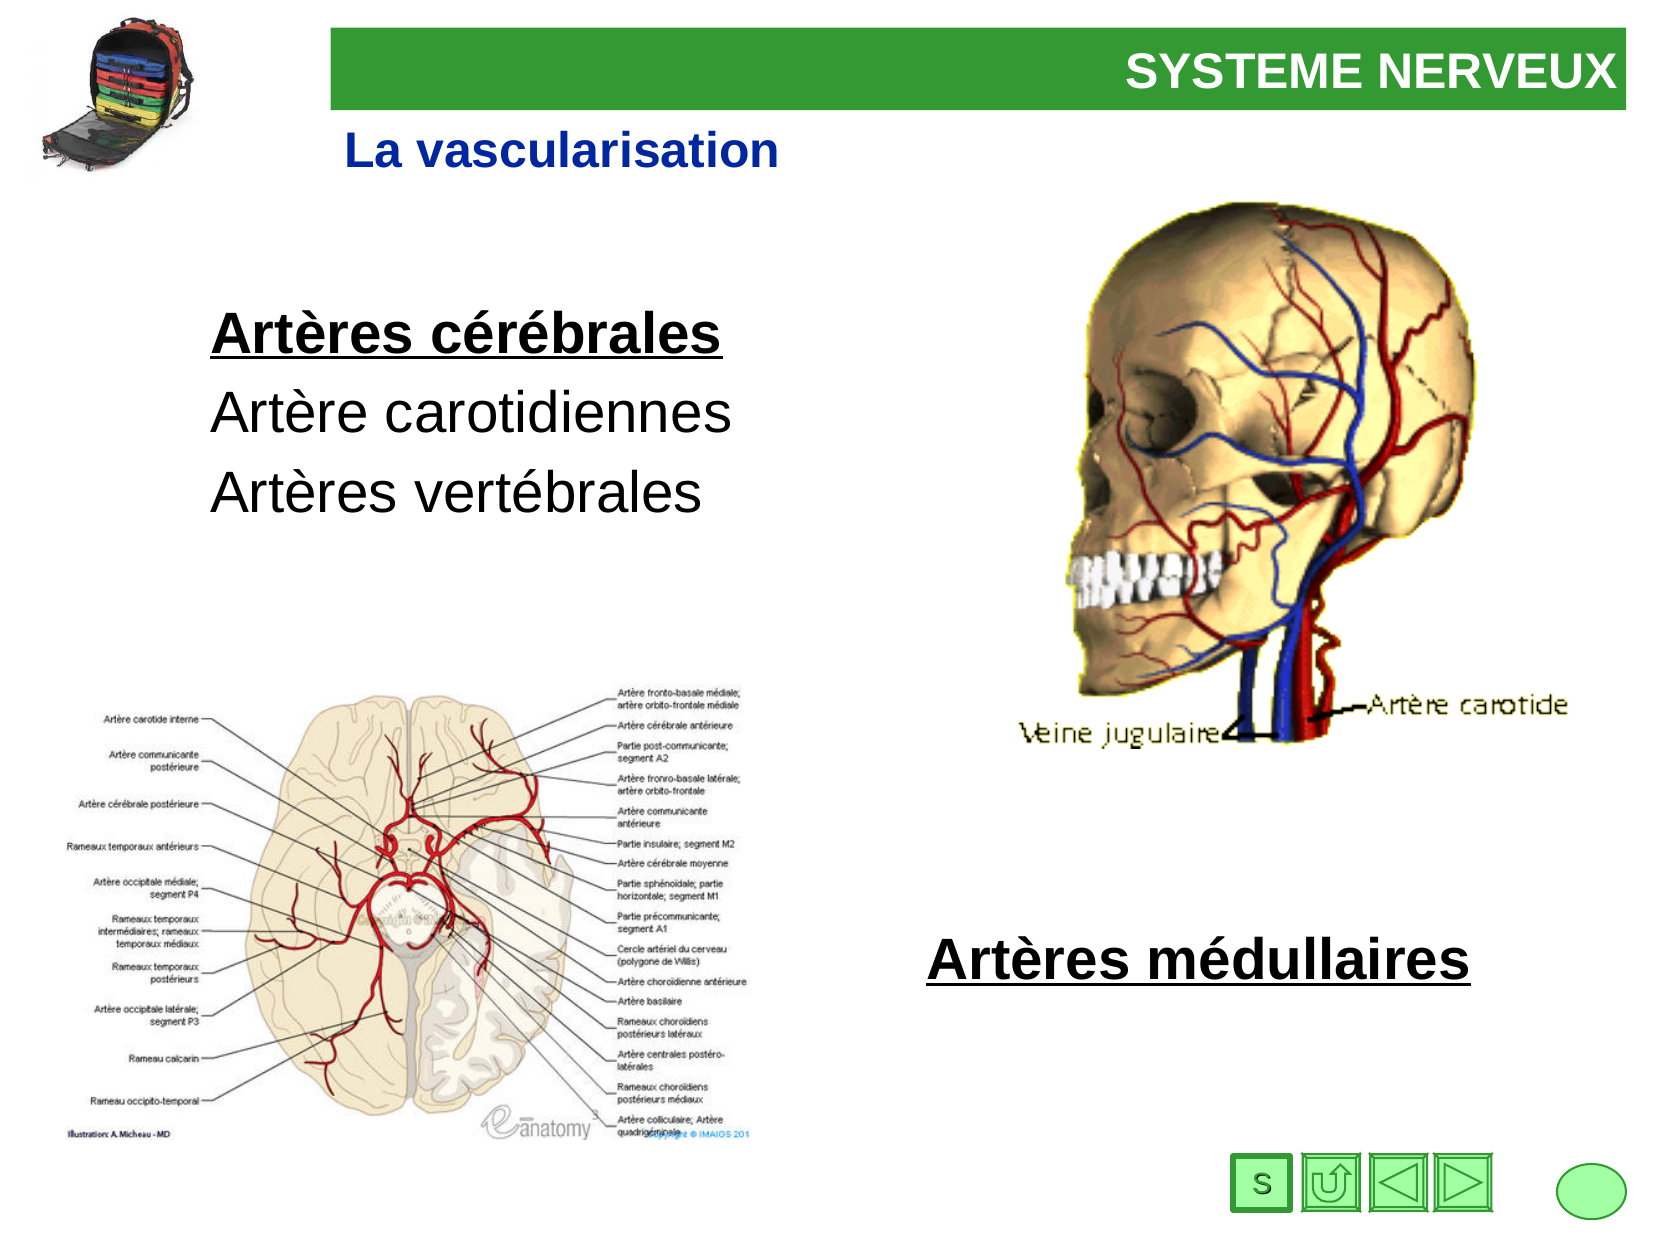

SYSTEME NERVEUX
# La vascularisation
Artères cérébrales
Artère carotidiennes
Artères vertébrales
Artères médullaires